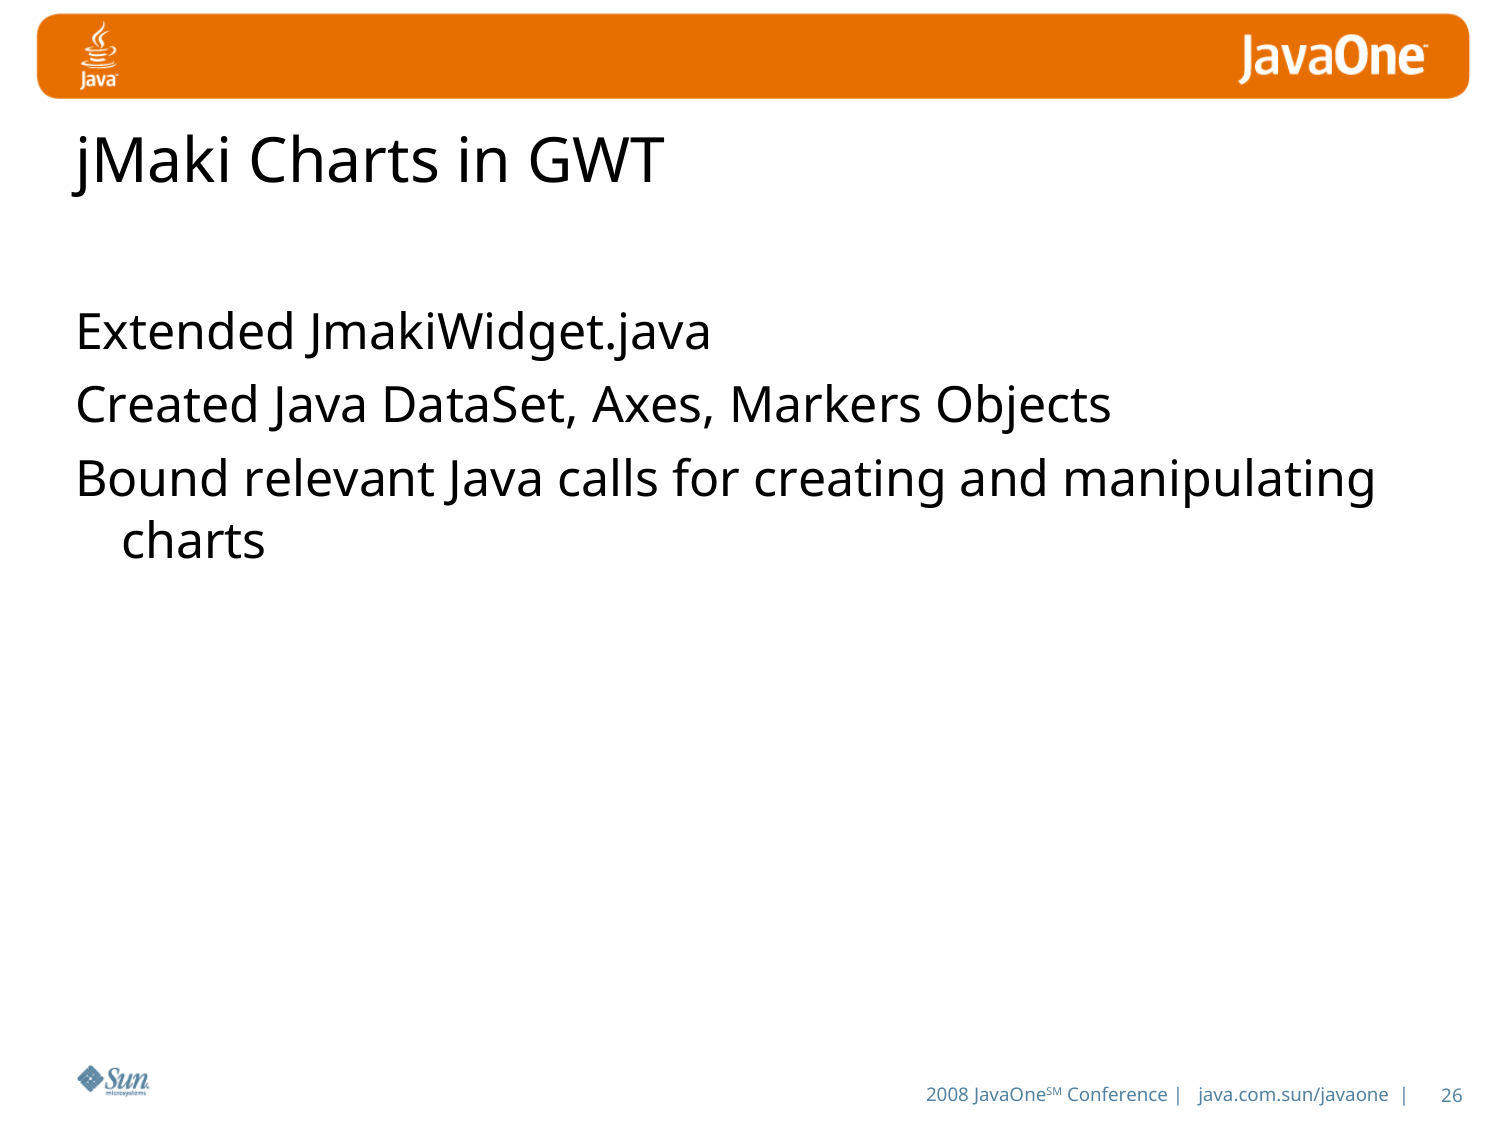

# jMaki Charts in GWT
Extended JmakiWidget.java
Created Java DataSet, Axes, Markers Objects
Bound relevant Java calls for creating and manipulating charts